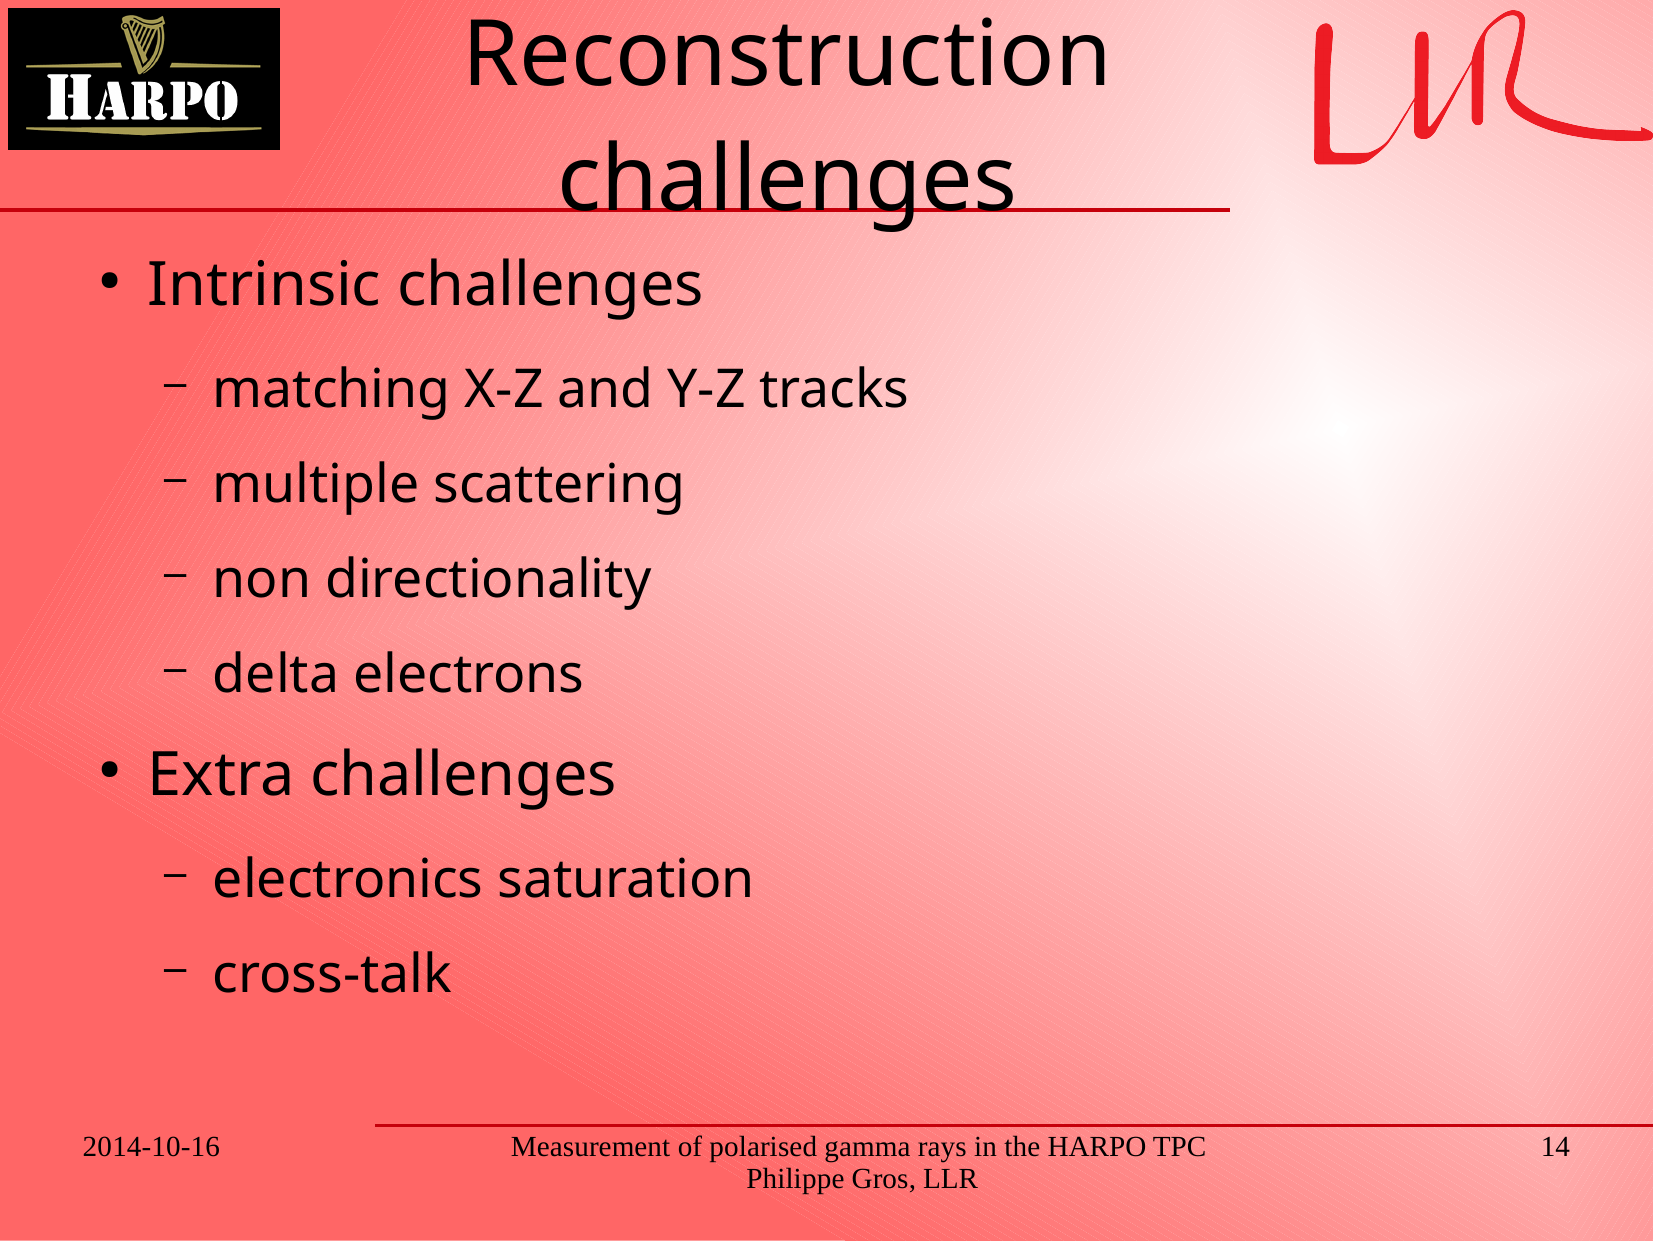

# Reconstruction challenges
Intrinsic challenges
matching X-Z and Y-Z tracks
multiple scattering
non directionality
delta electrons
Extra challenges
electronics saturation
cross-talk
2014-10-16
14